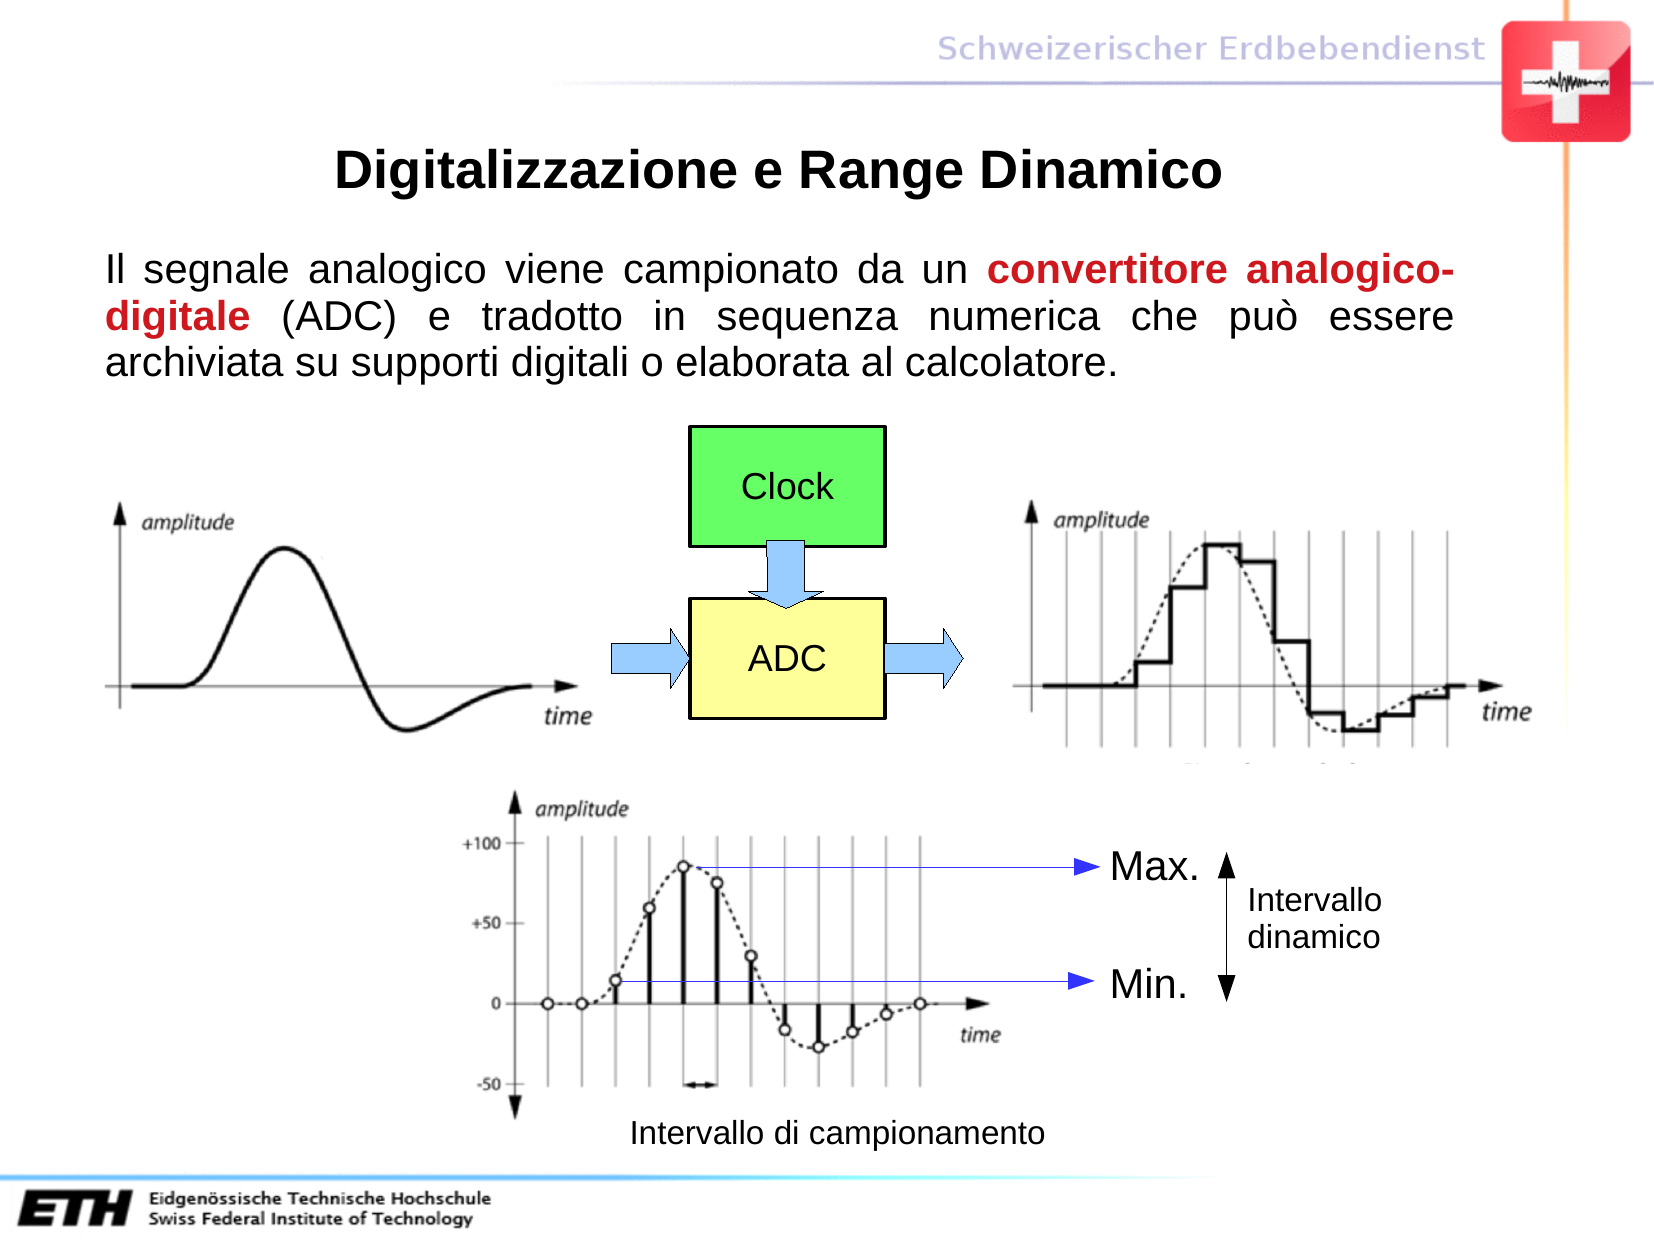

Digitalizzazione e Range Dinamico
Il segnale analogico viene campionato da un convertitore analogico-digitale (ADC) e tradotto in sequenza numerica che può essere archiviata su supporti digitali o elaborata al calcolatore.
Clock
ADC
Max.
Intervallo dinamico
Min.
Intervallo di campionamento